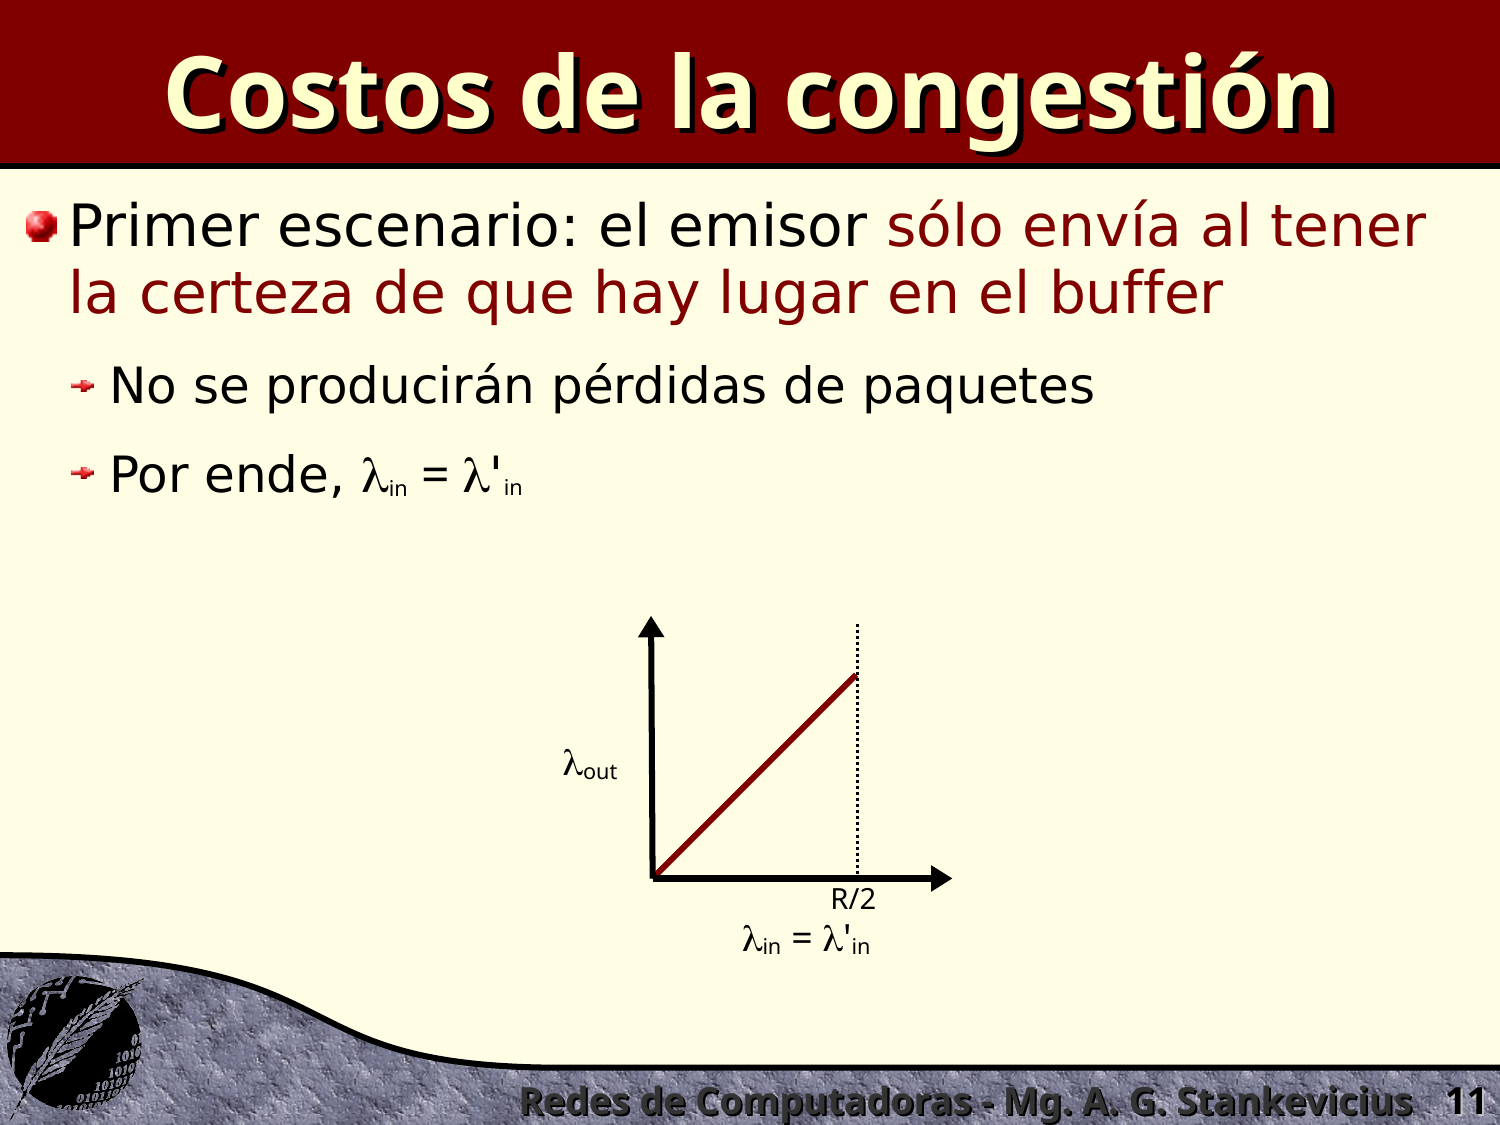

# Costos de la congestión
Primer escenario: el emisor sólo envía al tener la certeza de que hay lugar en el buffer
No se producirán pérdidas de paquetes
Por ende, in = 'in
out
in = 'in
R/2
11